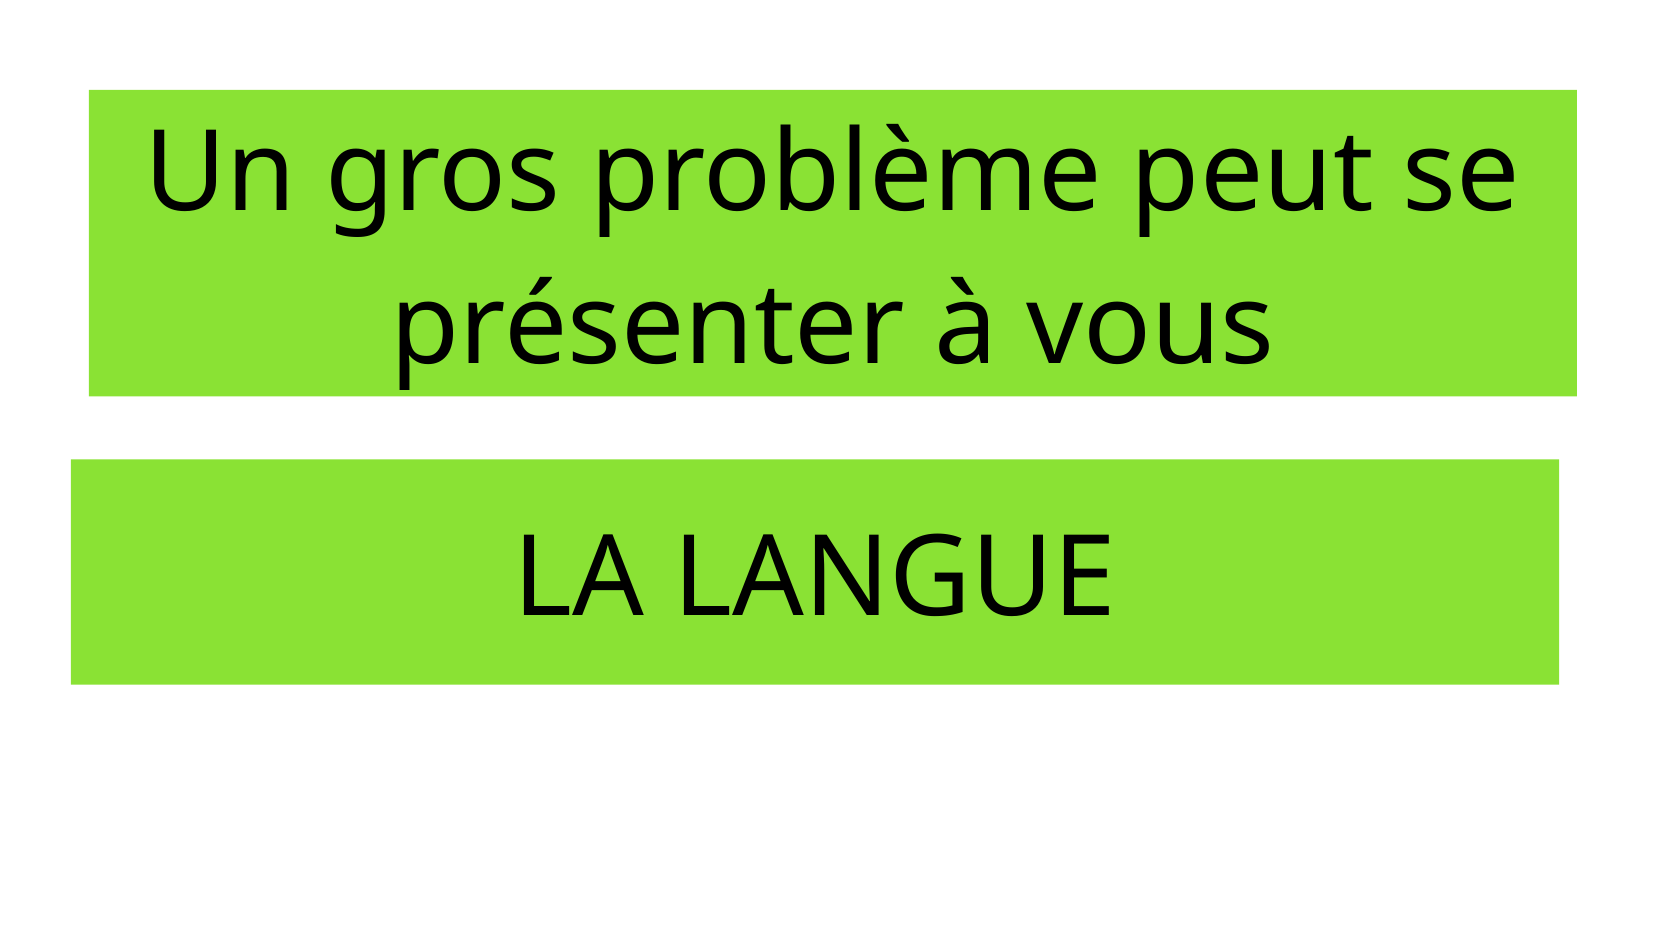

Un gros problème peut se présenter à vous
# LA LANGUE